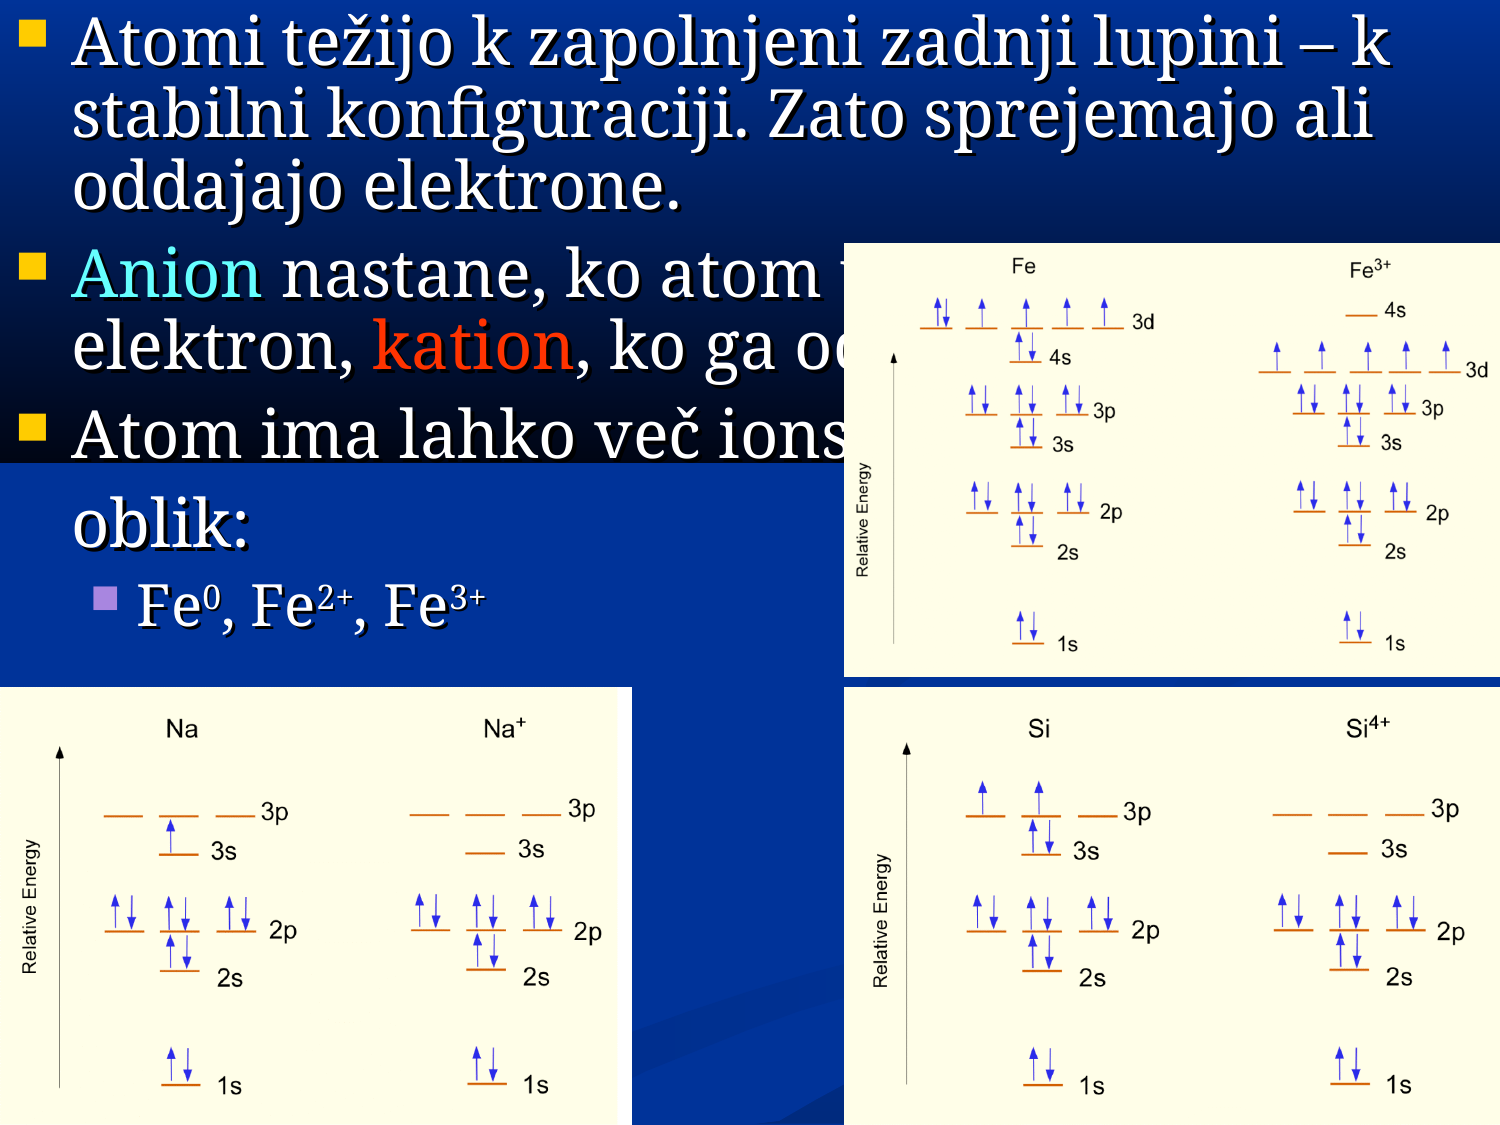

# Atomi težijo k zapolnjeni zadnji lupini – k stabilni konfiguraciji. Zato sprejemajo ali oddajajo elektrone.
Anion nastane, ko atom ujame dodatni elektron, kation, ko ga odda.
Atom ima lahko več ionskih
	oblik:
Fe0, Fe2+, Fe3+